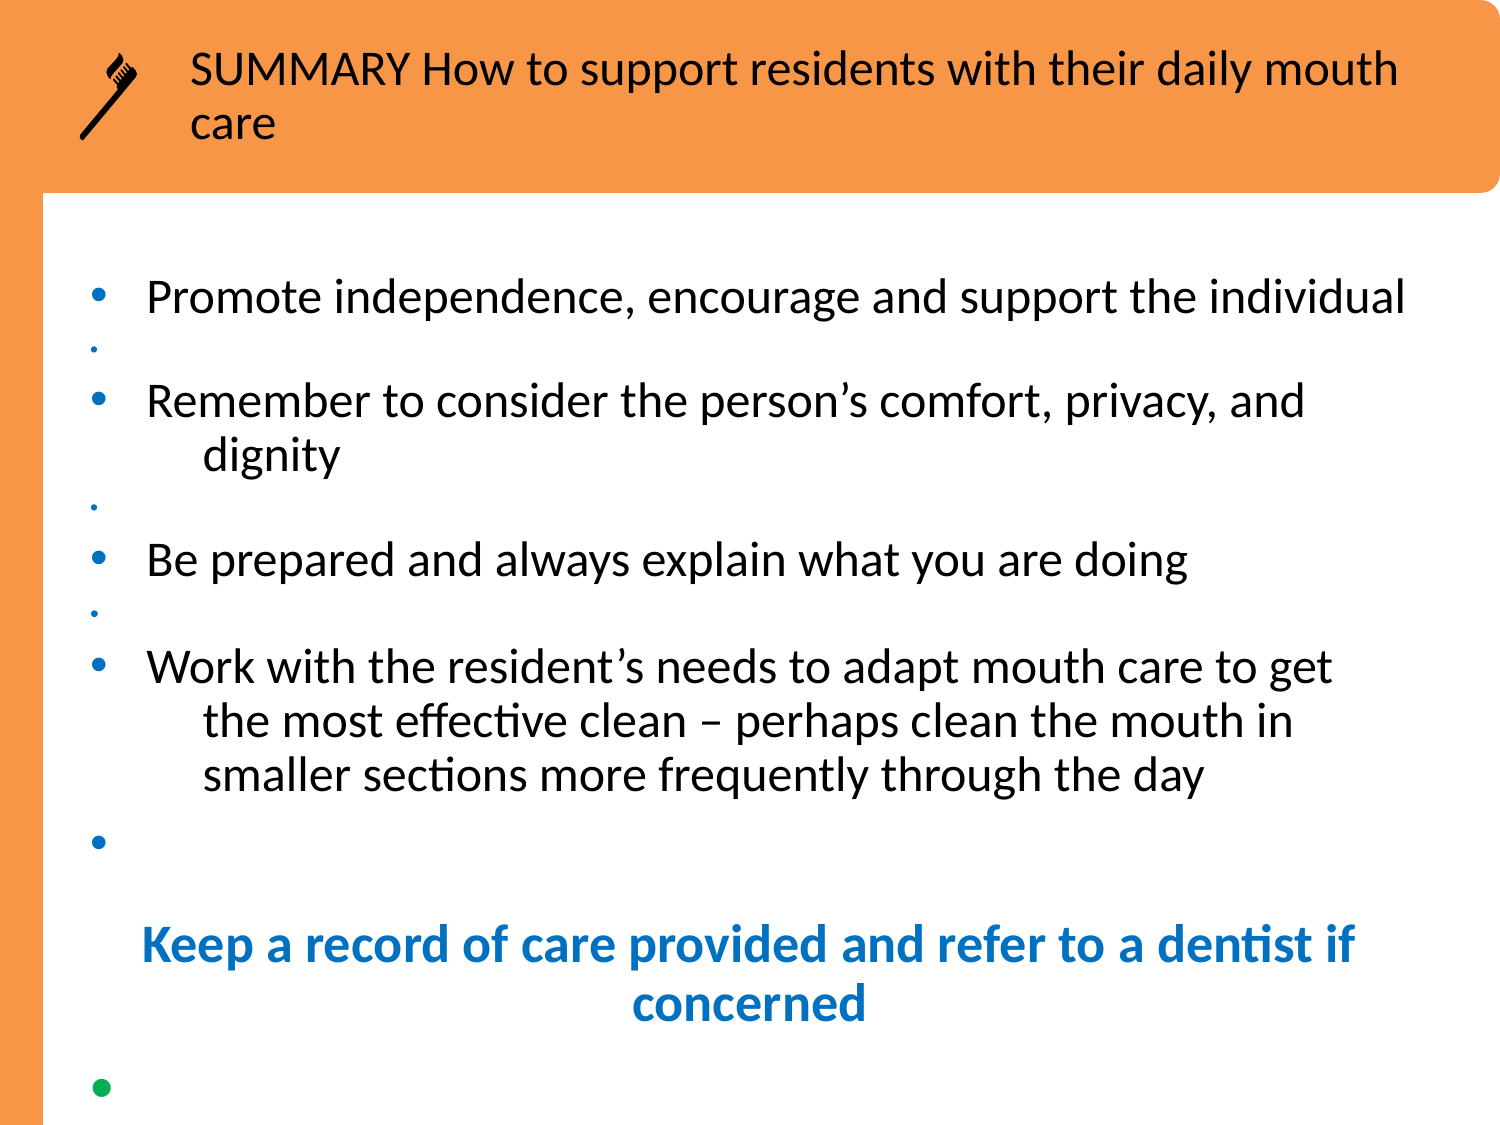

SUMMARY How to support residents with their daily mouth care
# Promote independence, encourage and support the individual
Remember to consider the person’s comfort, privacy, and dignity
Be prepared and always explain what you are doing
Work with the resident’s needs to adapt mouth care to get the most effective clean – perhaps clean the mouth in smaller sections more frequently through the day
Keep a record of care provided and refer to a dentist if concerned